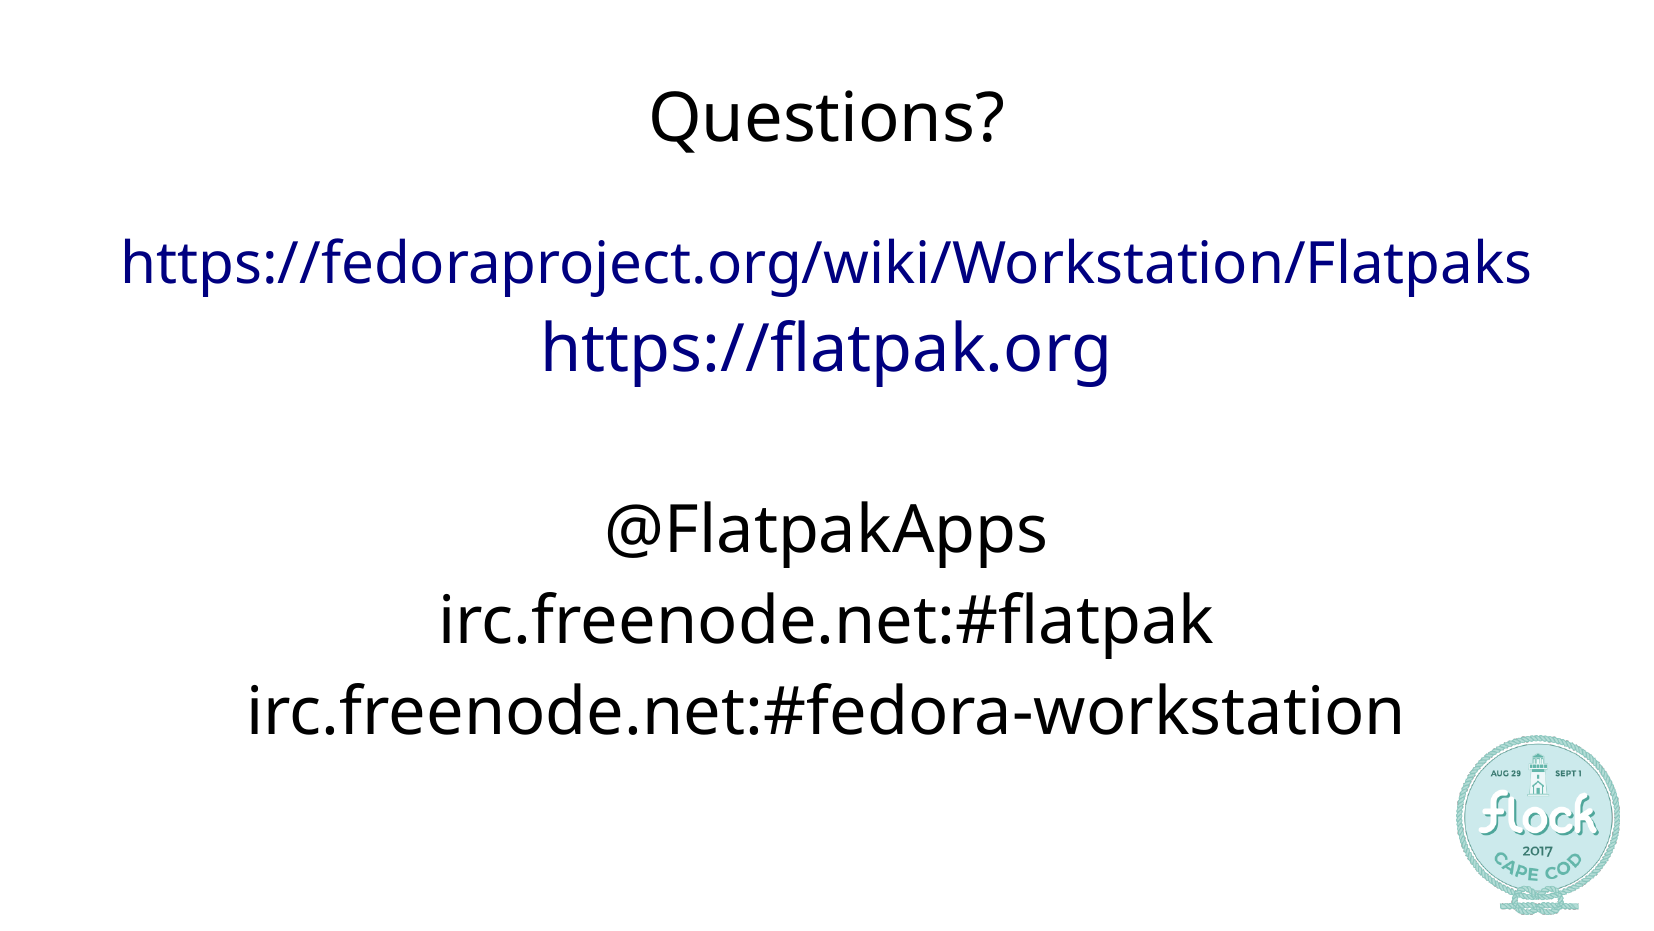

# Questions?
https://fedoraproject.org/wiki/Workstation/Flatpaks
https://flatpak.org
@FlatpakApps
irc.freenode.net:#flatpak
irc.freenode.net:#fedora-workstation